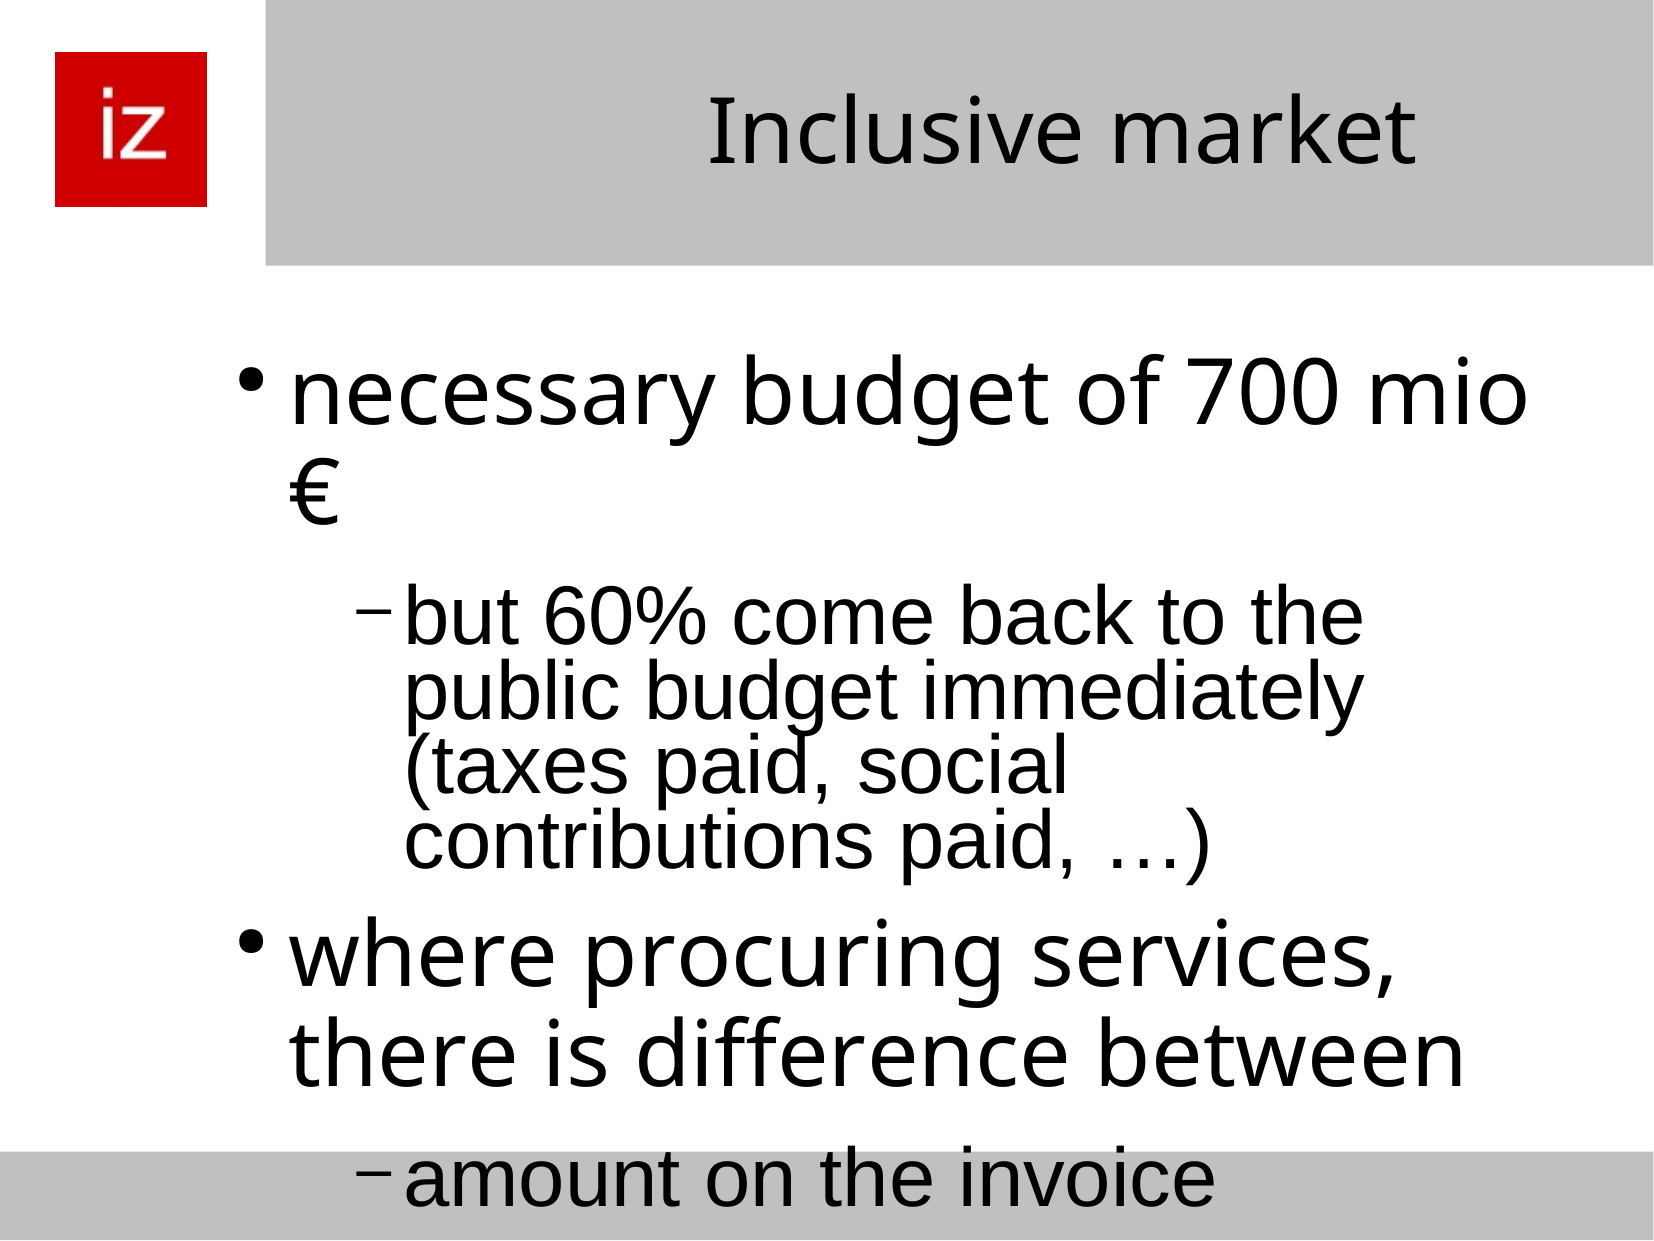

# Inclusive market
necessary budget of 700 mio €
but 60% come back to the public budget immediately (taxes paid, social contributions paid, …)
where procuring services, there is difference between
amount on the invoice
costs of the public sector